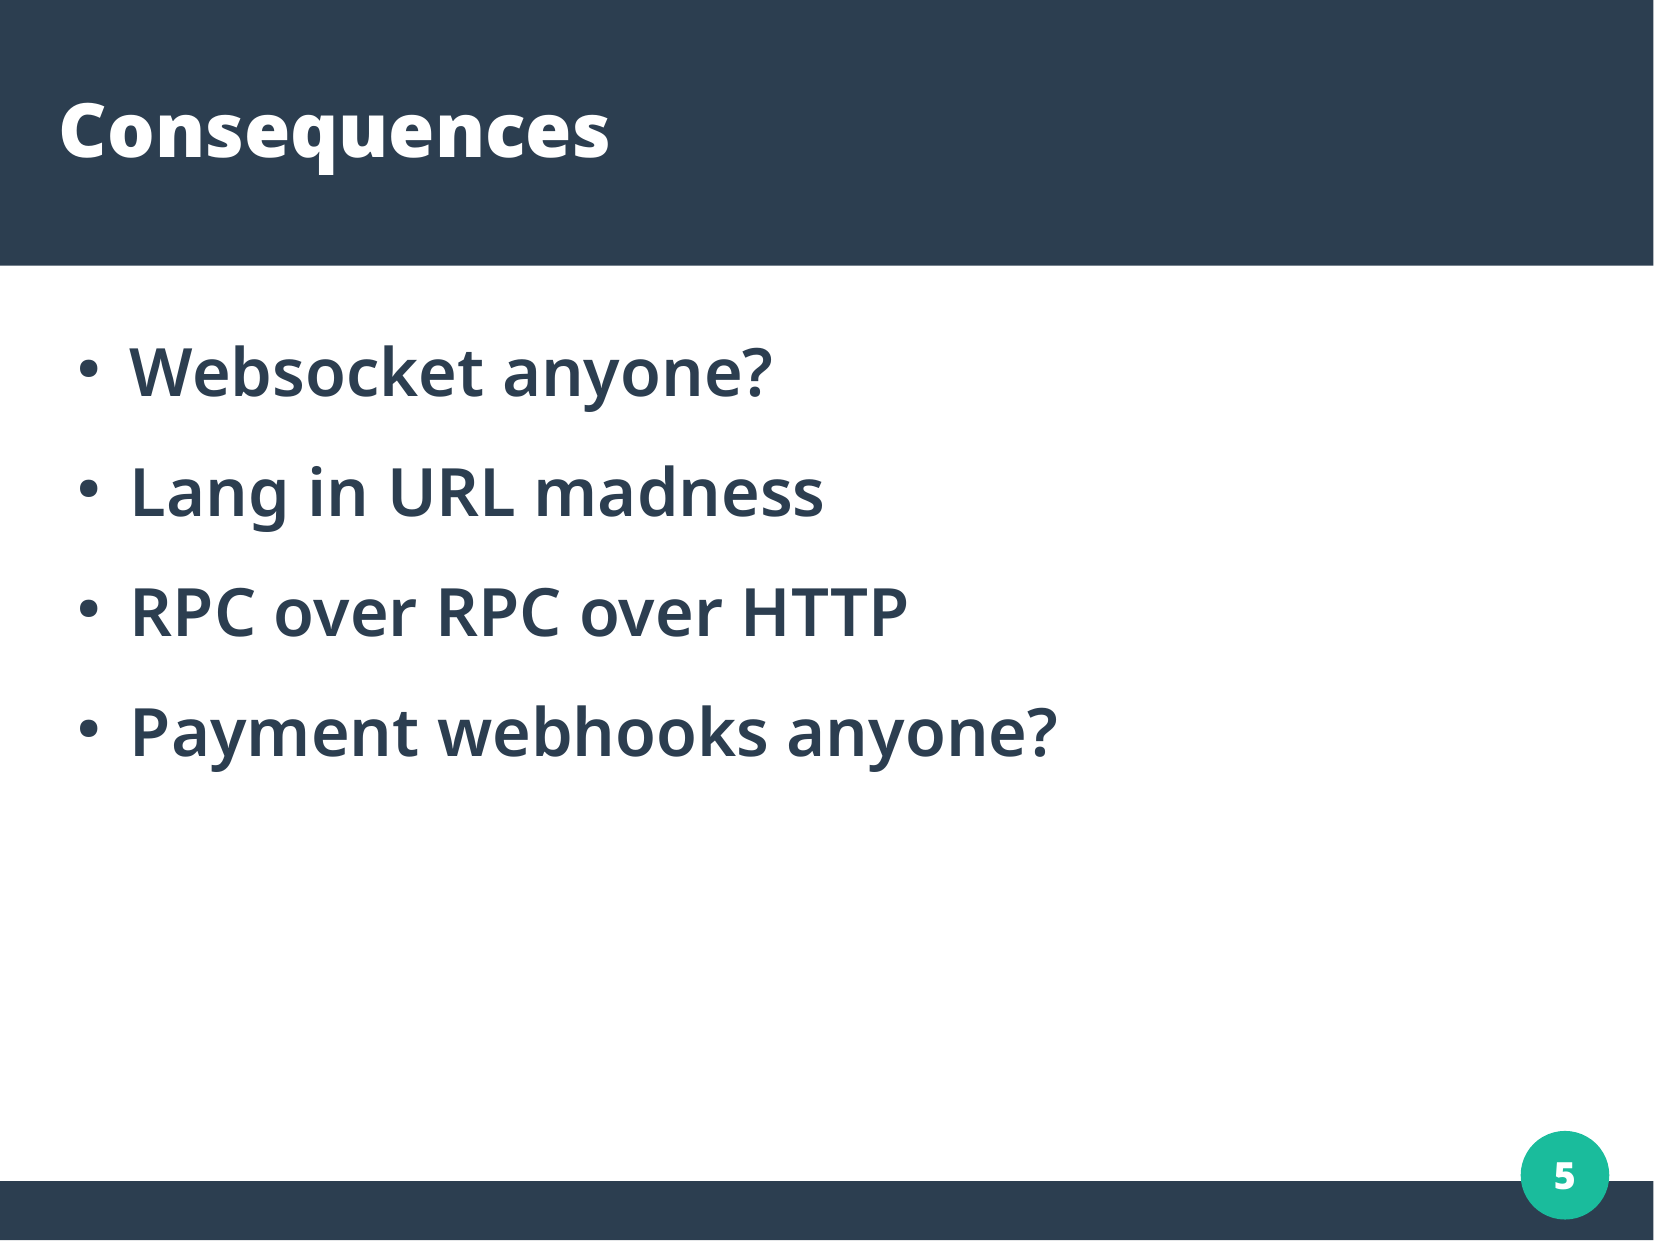

# Consequences
Websocket anyone?
Lang in URL madness
RPC over RPC over HTTP
Payment webhooks anyone?
5